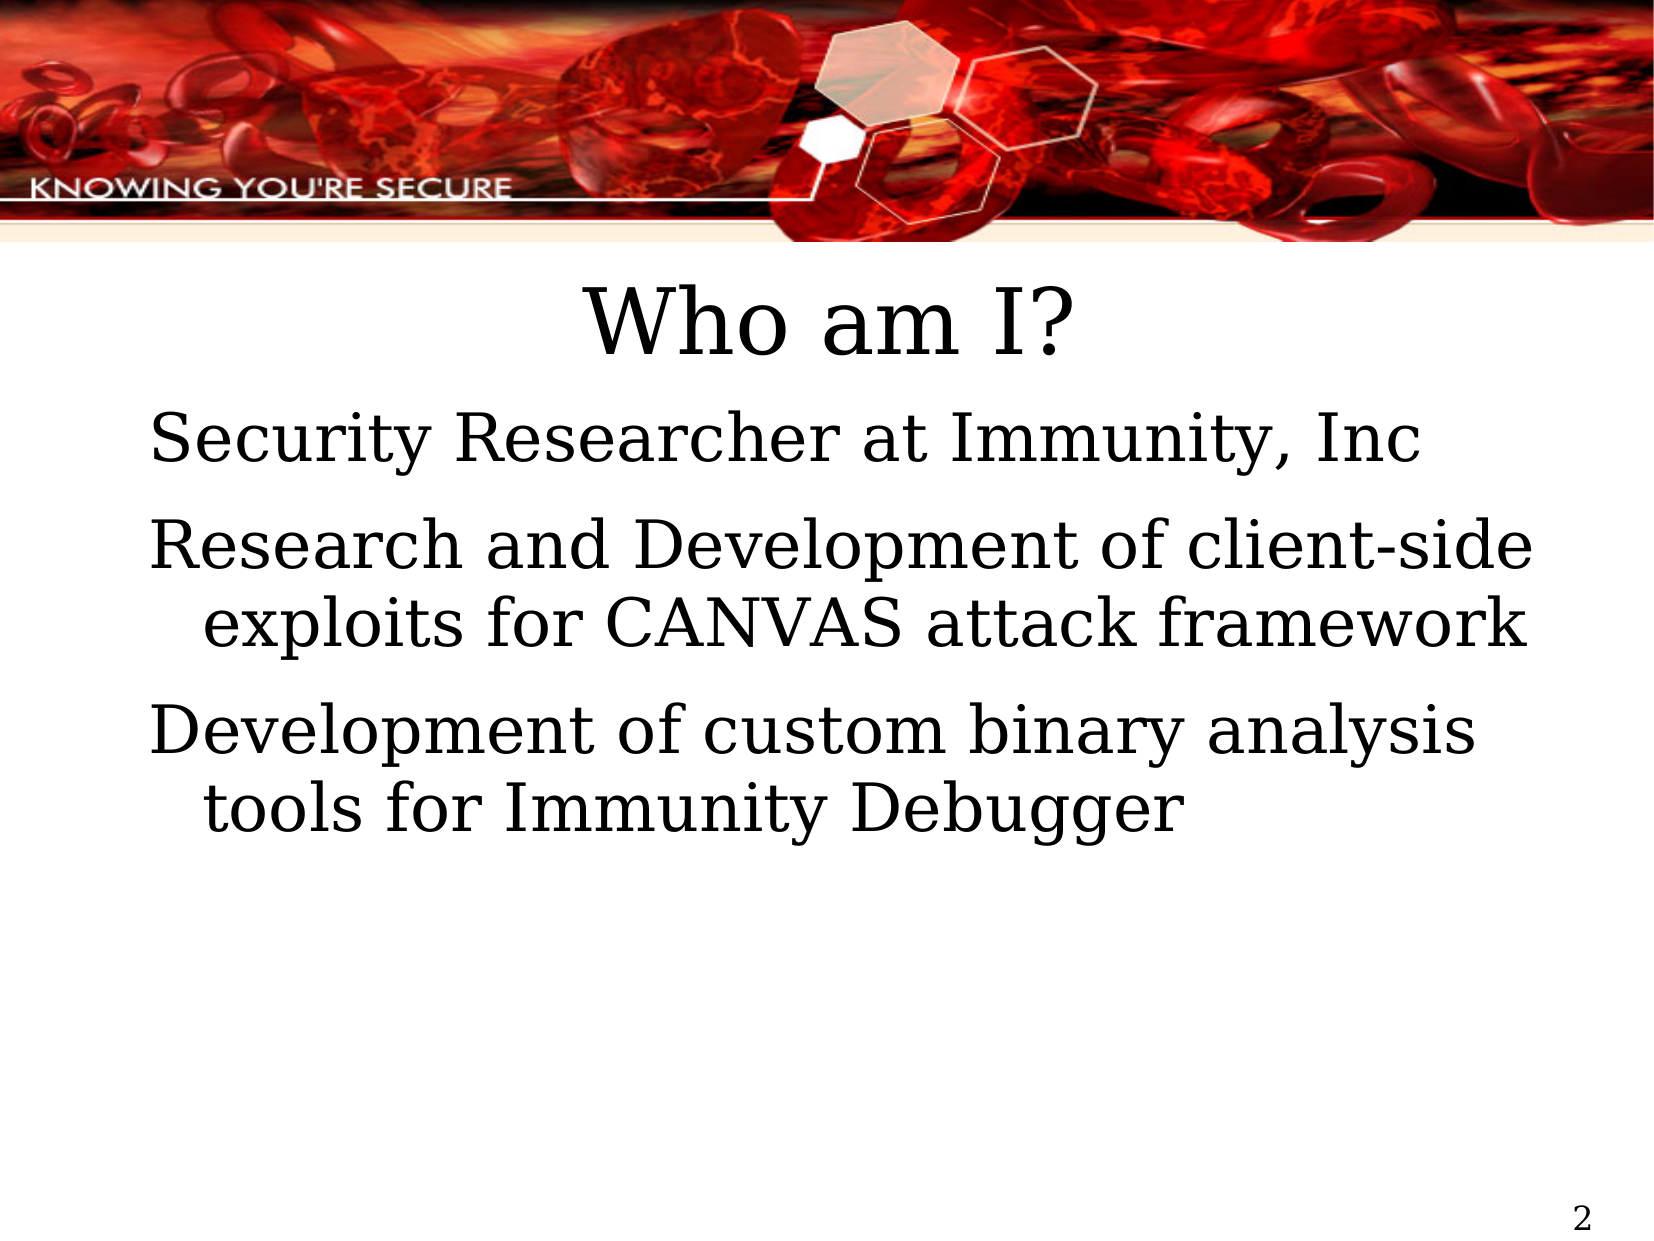

# Who am I?
Security Researcher at Immunity, Inc
Research and Development of client-side exploits for CANVAS attack framework
Development of custom binary analysis tools for Immunity Debugger